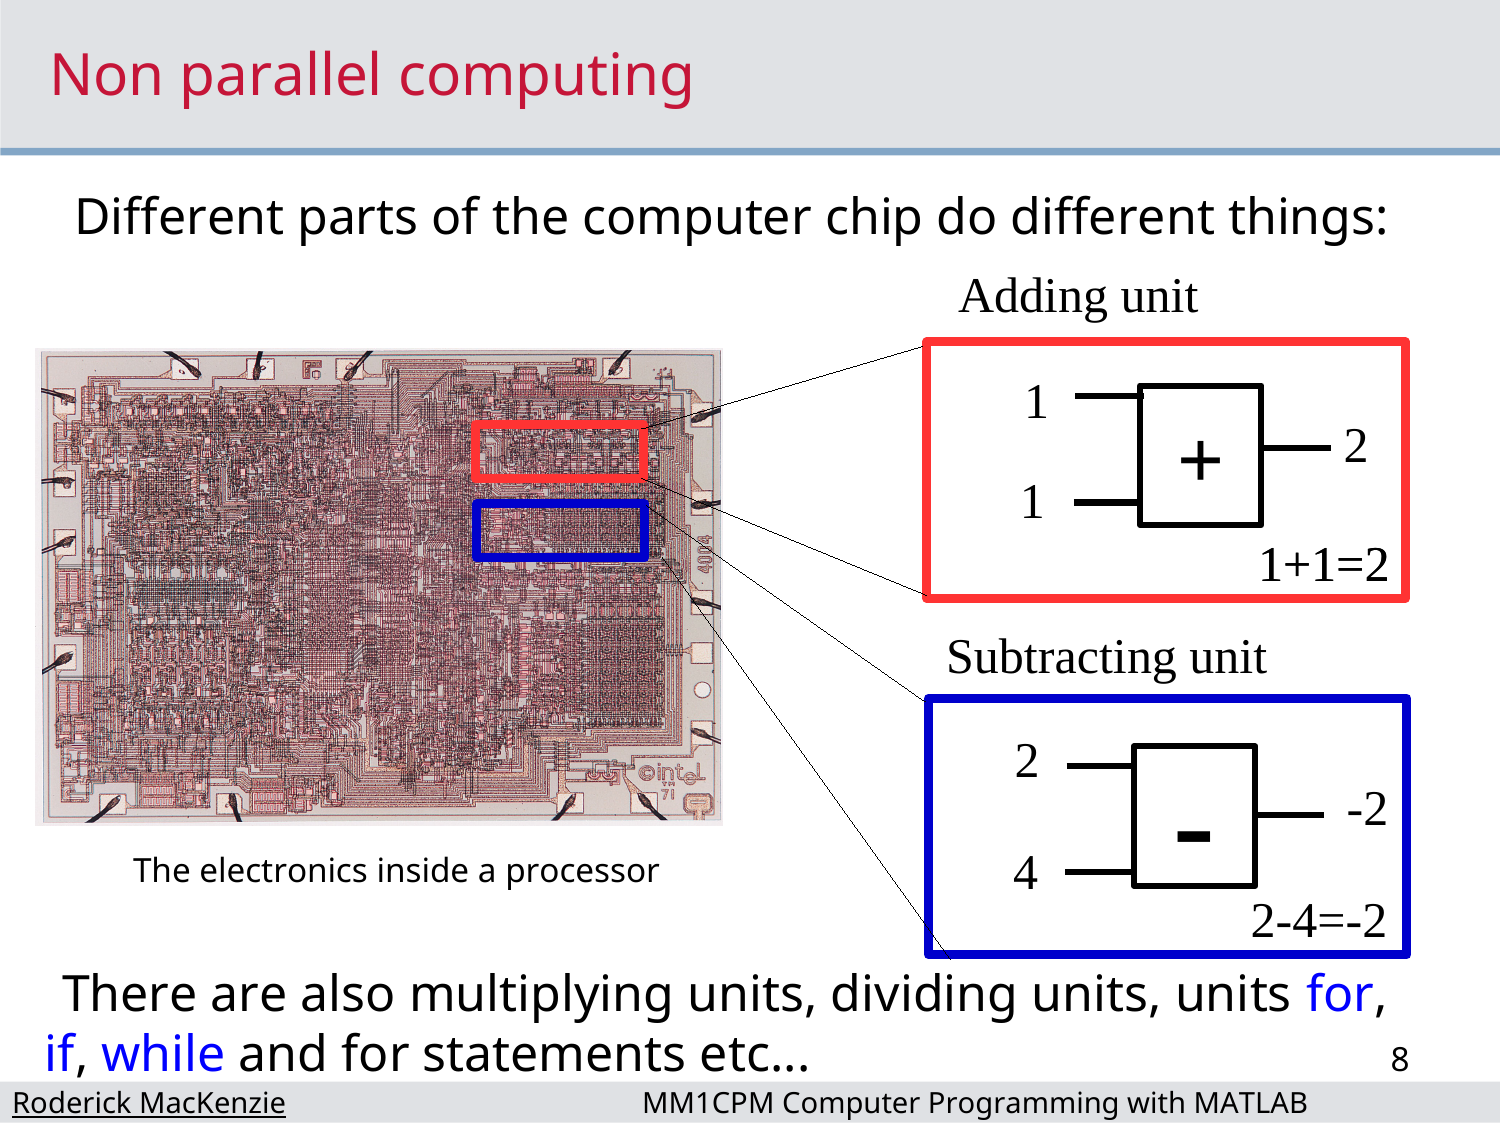

# Non parallel computing
Different parts of the computer chip do different things:
Adding unit
1
+
2
1
1+1=2
1+1=2
Subtracting unit
2
-
-2
4
The electronics inside a processor
2-4=-2
There are also multiplying units, dividing units, units for, if, while and for statements etc...